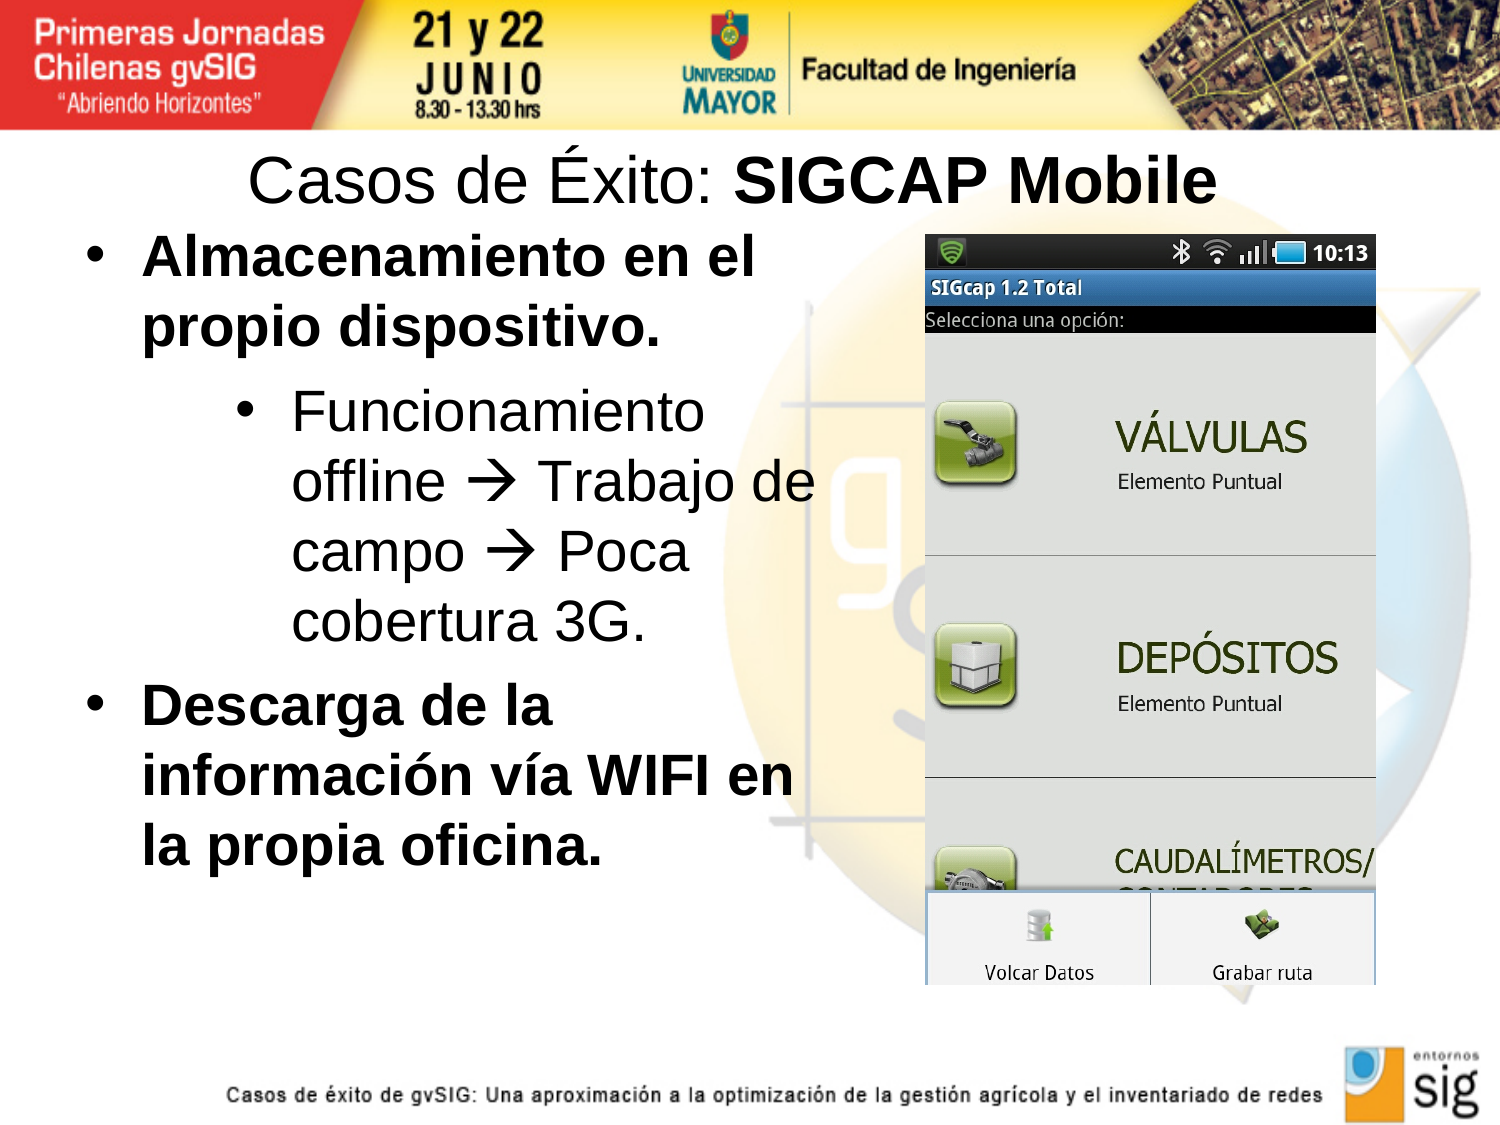

# Casos de Éxito: SIGCAP Mobile
Almacenamiento en el propio dispositivo.
Funcionamiento offline  Trabajo de campo  Poca cobertura 3G.
Descarga de la información vía WIFI en la propia oficina.